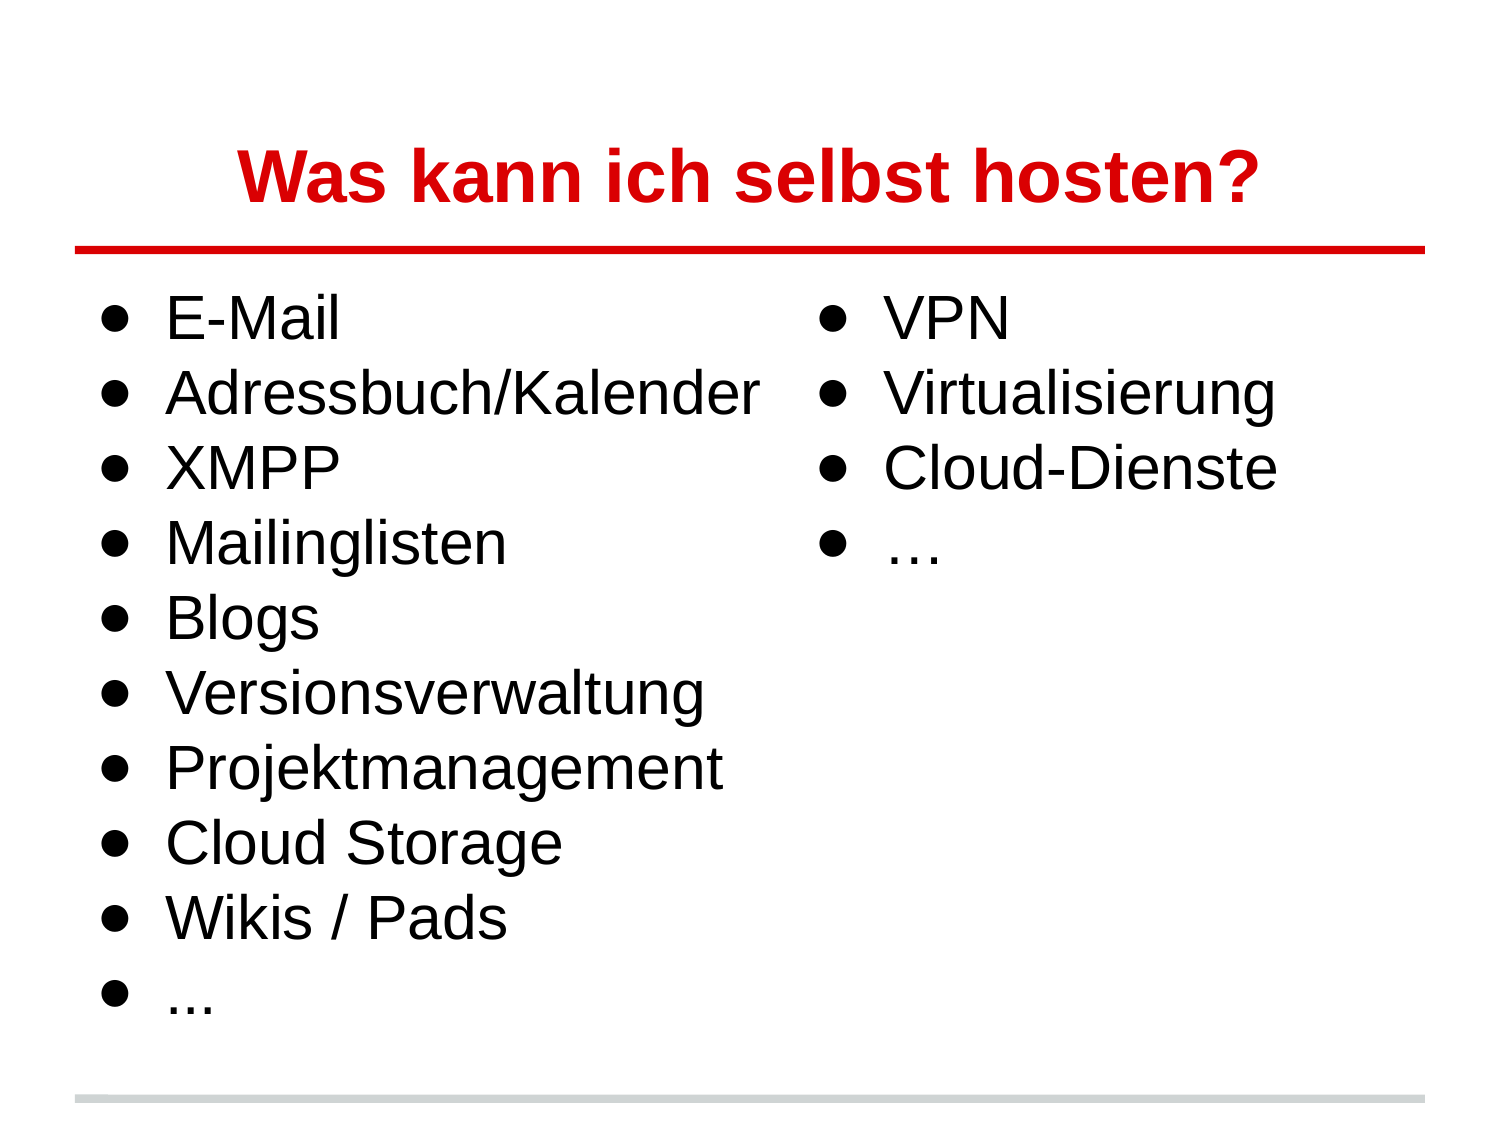

# Was kann ich selbst hosten?
E-Mail
Adressbuch/Kalender
XMPP
Mailinglisten
Blogs
Versionsverwaltung
Projektmanagement
Cloud Storage
Wikis / Pads
...
VPN
Virtualisierung
Cloud-Dienste
…